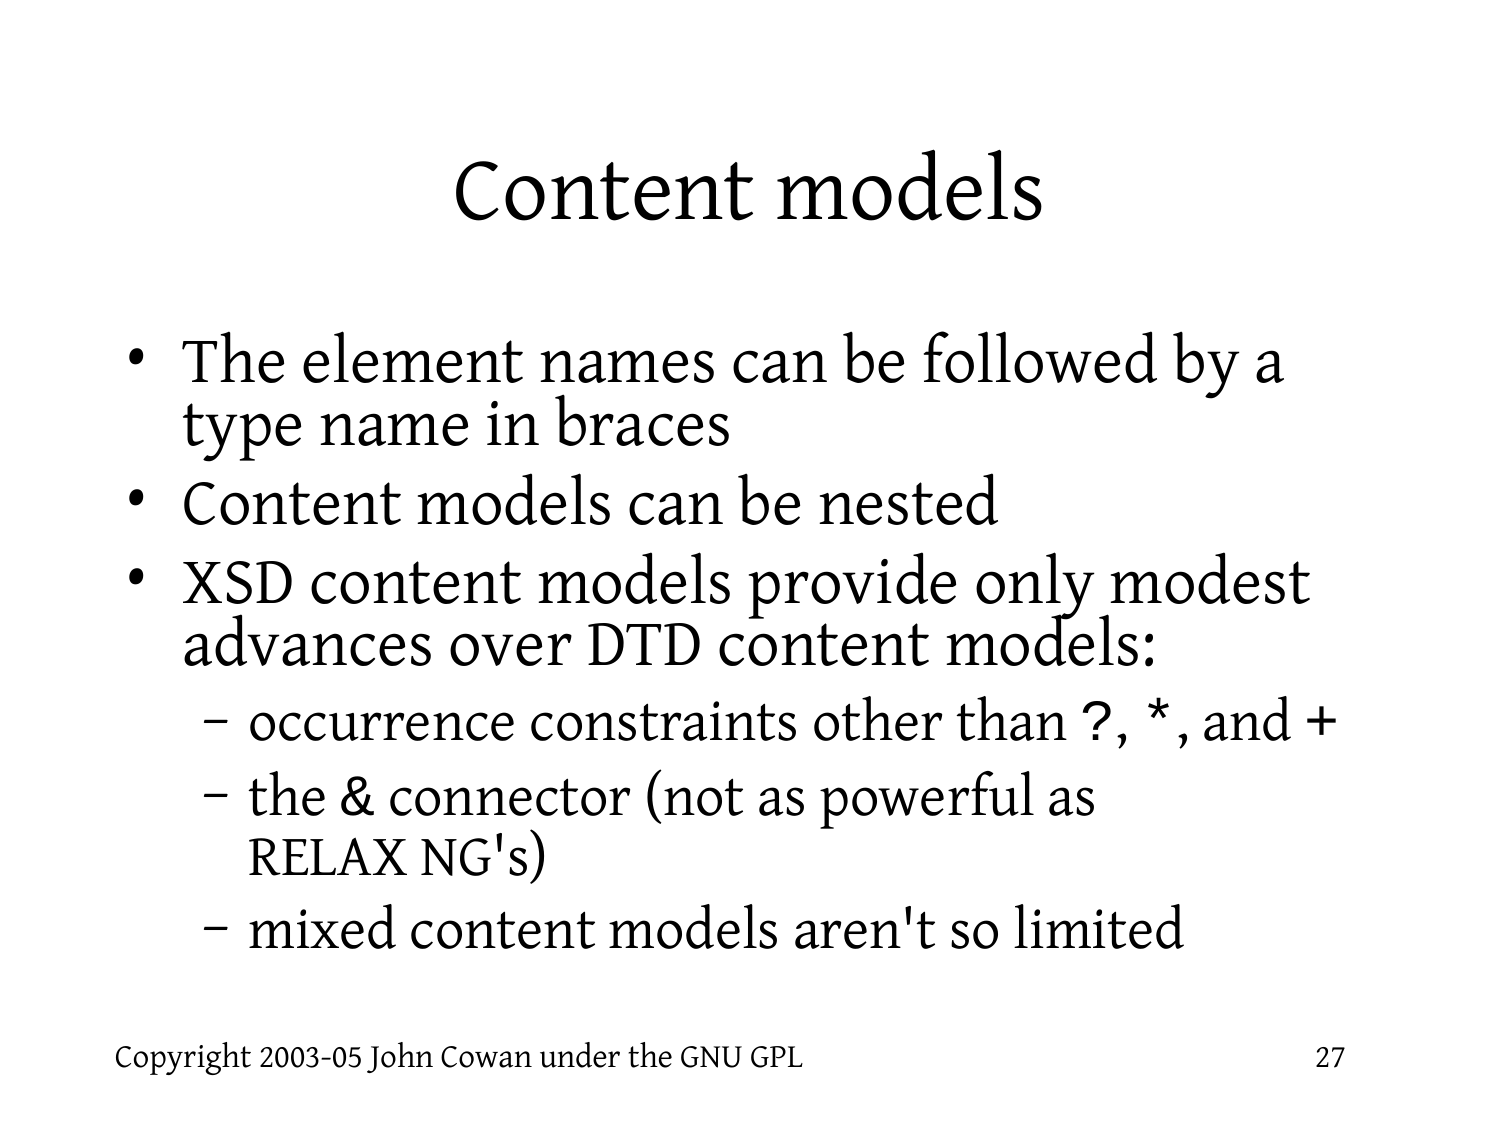

# Content models
The element names can be followed by a type name in braces
Content models can be nested
XSD content models provide only modest advances over DTD content models:
occurrence constraints other than ?, *, and +
the & connector (not as powerful as
RELAX NG's)
mixed content models aren't so limited